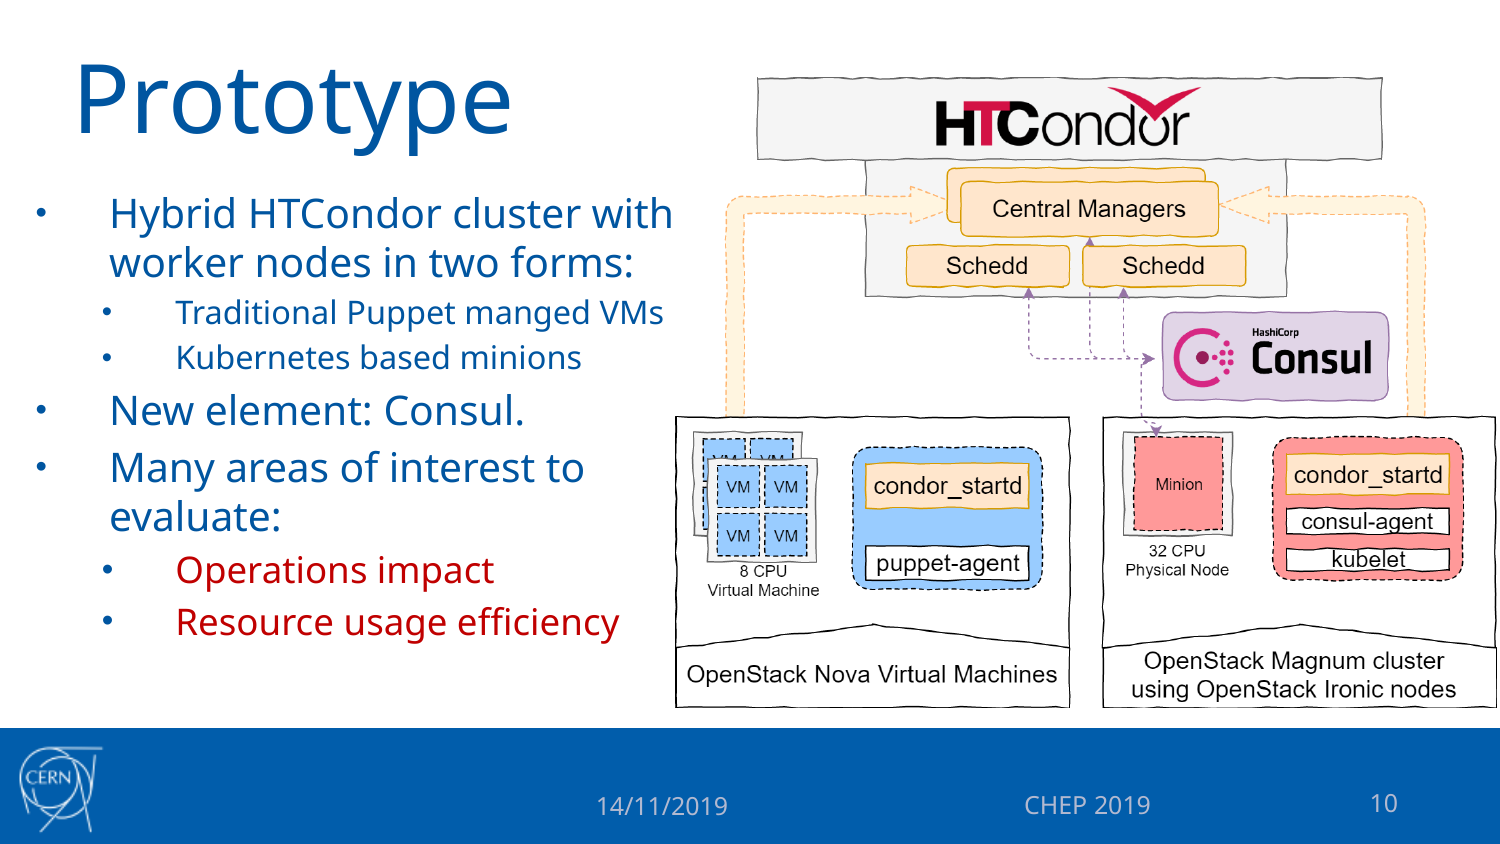

# Prototype
Hybrid HTCondor cluster with worker nodes in two forms:
Traditional Puppet manged VMs
Kubernetes based minions
New element: Consul.
Many areas of interest to evaluate:
Operations impact
Resource usage efficiency
CHEP 2019
14/11/2019